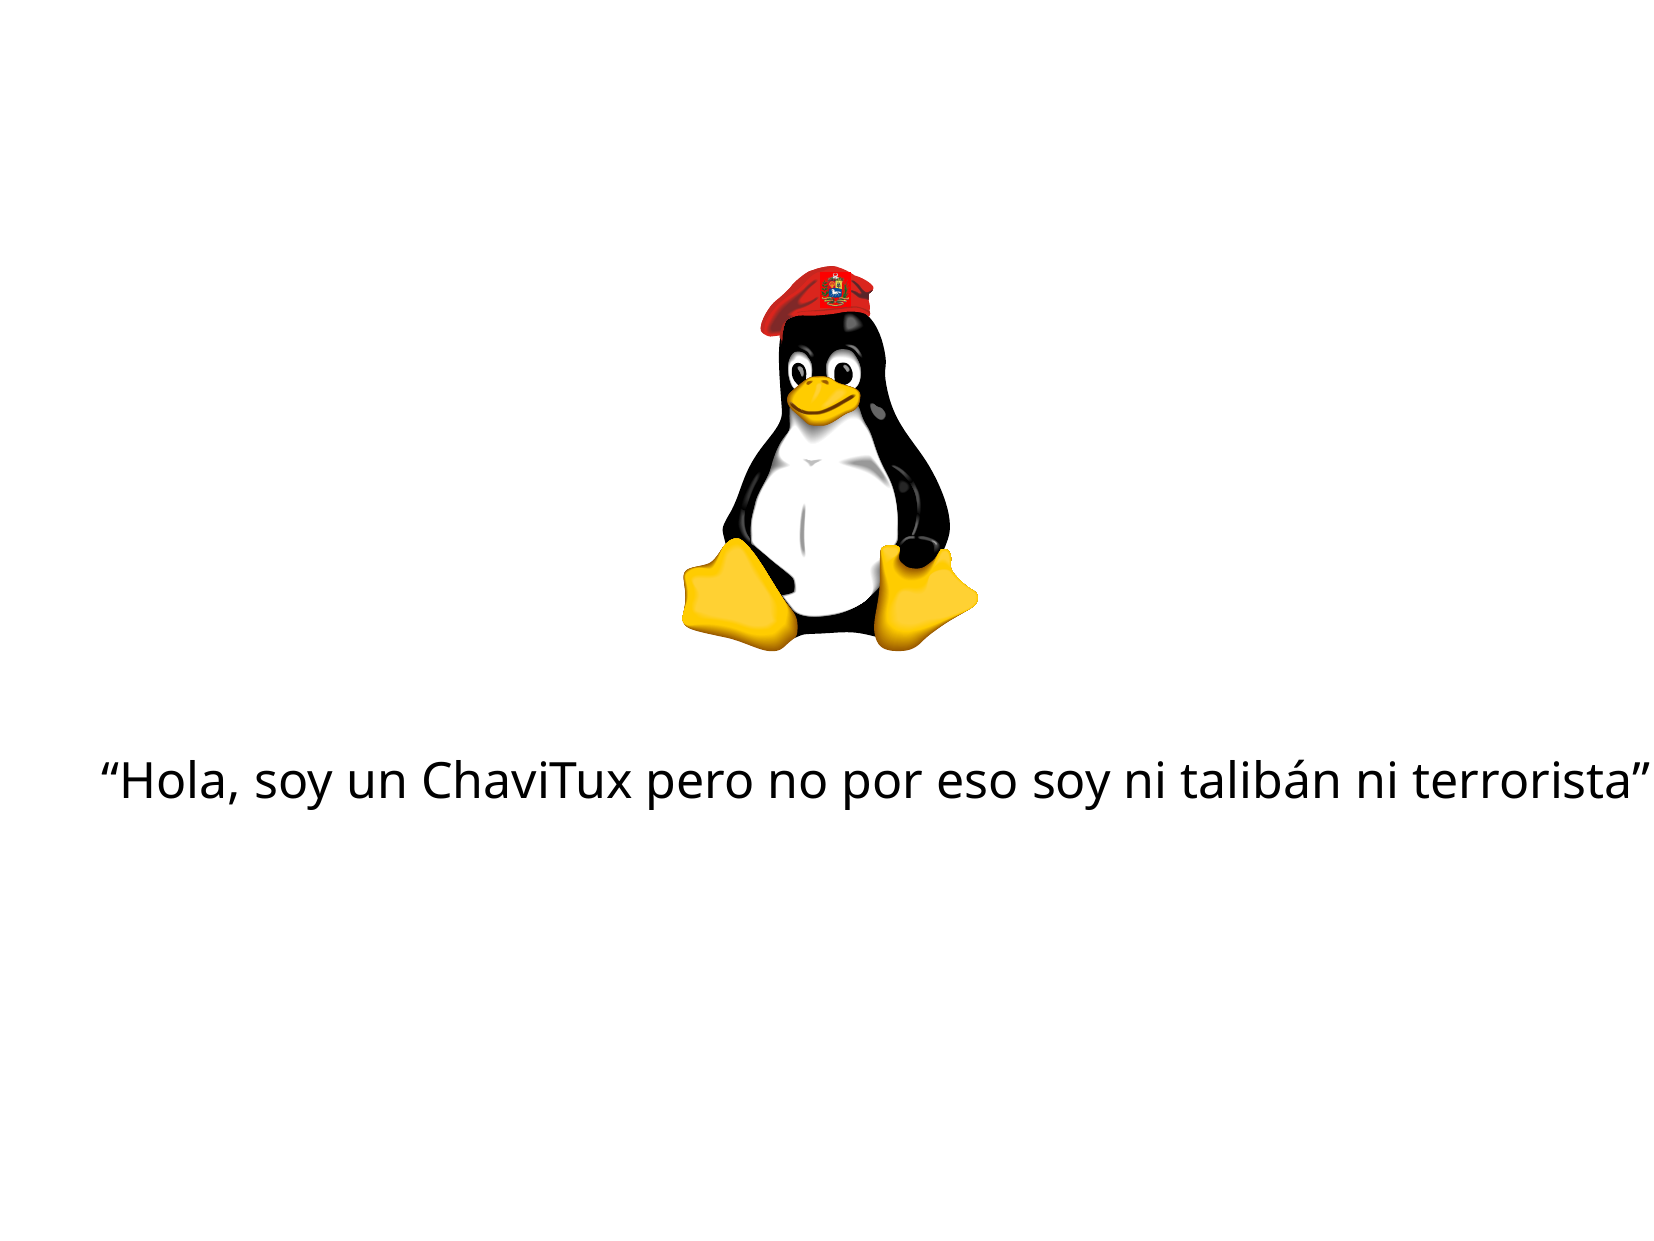

“Hola, soy un ChaviTux pero no por eso soy ni talibán ni terrorista”